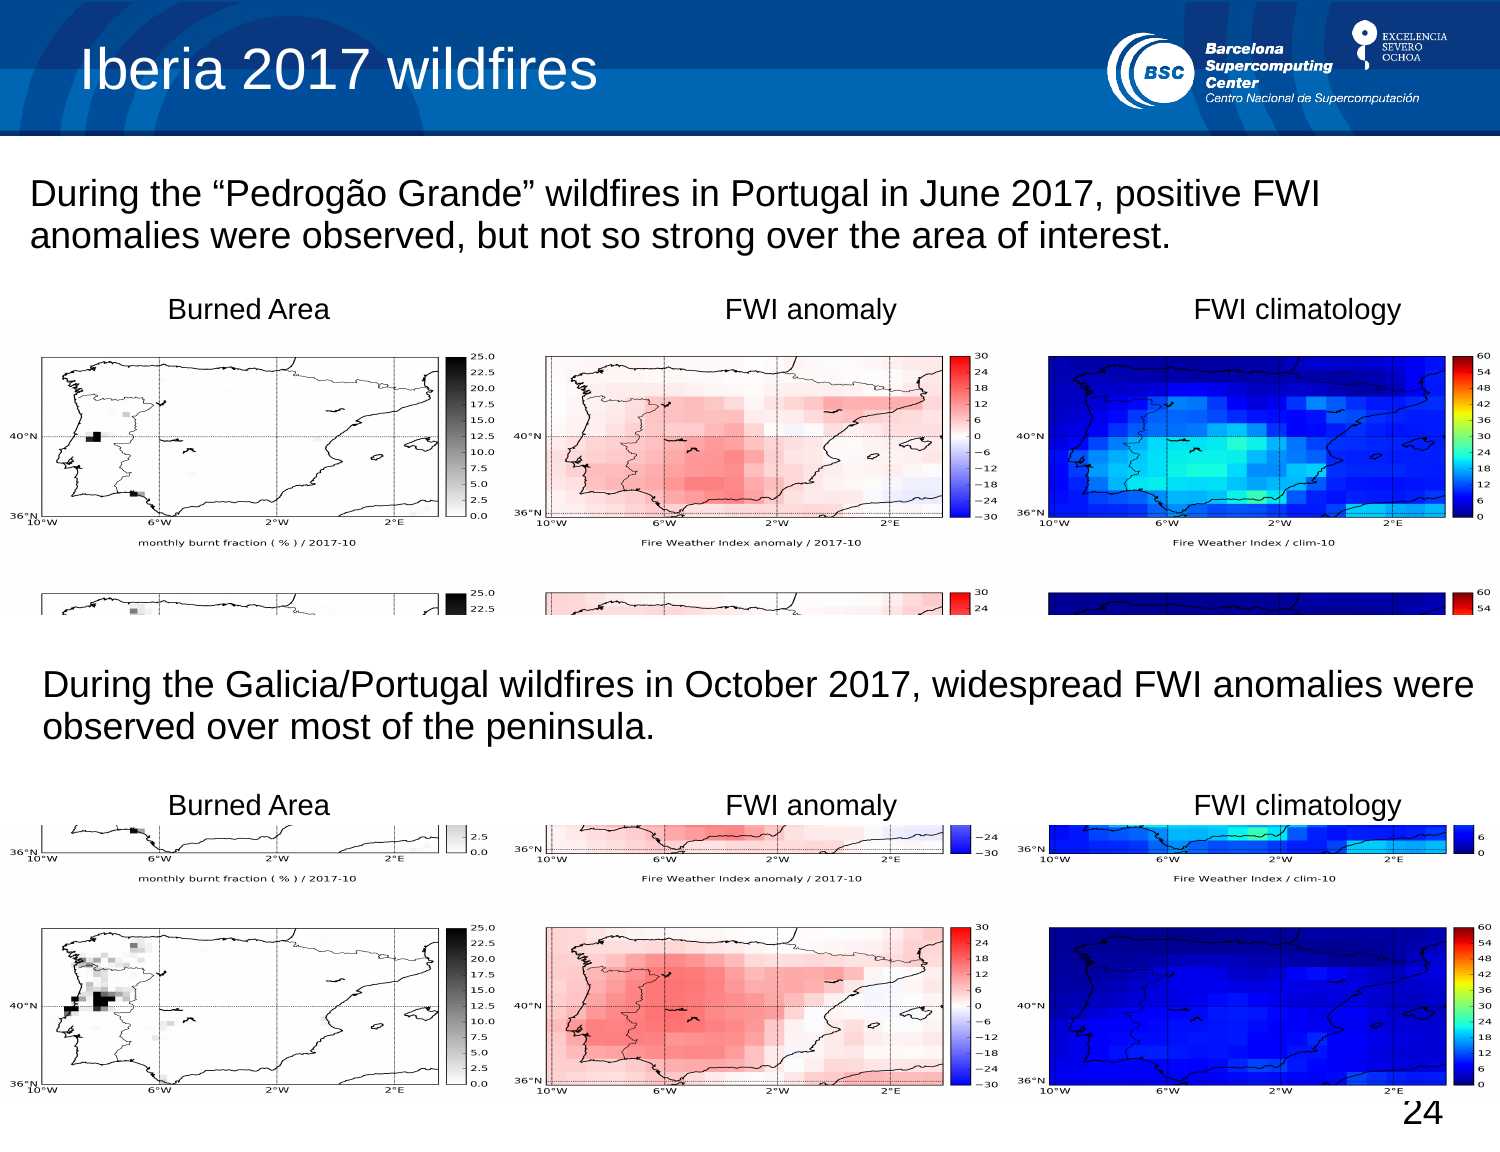

# Iberia 2017 wildfires
During the “Pedrogão Grande” wildfires in Portugal in June 2017, positive FWI anomalies were observed, but not so strong over the area of interest.
Burned Area FWI anomaly FWI climatology
During the Galicia/Portugal wildfires in October 2017, widespread FWI anomalies were observed over most of the peninsula.
Burned Area FWI anomaly FWI climatology